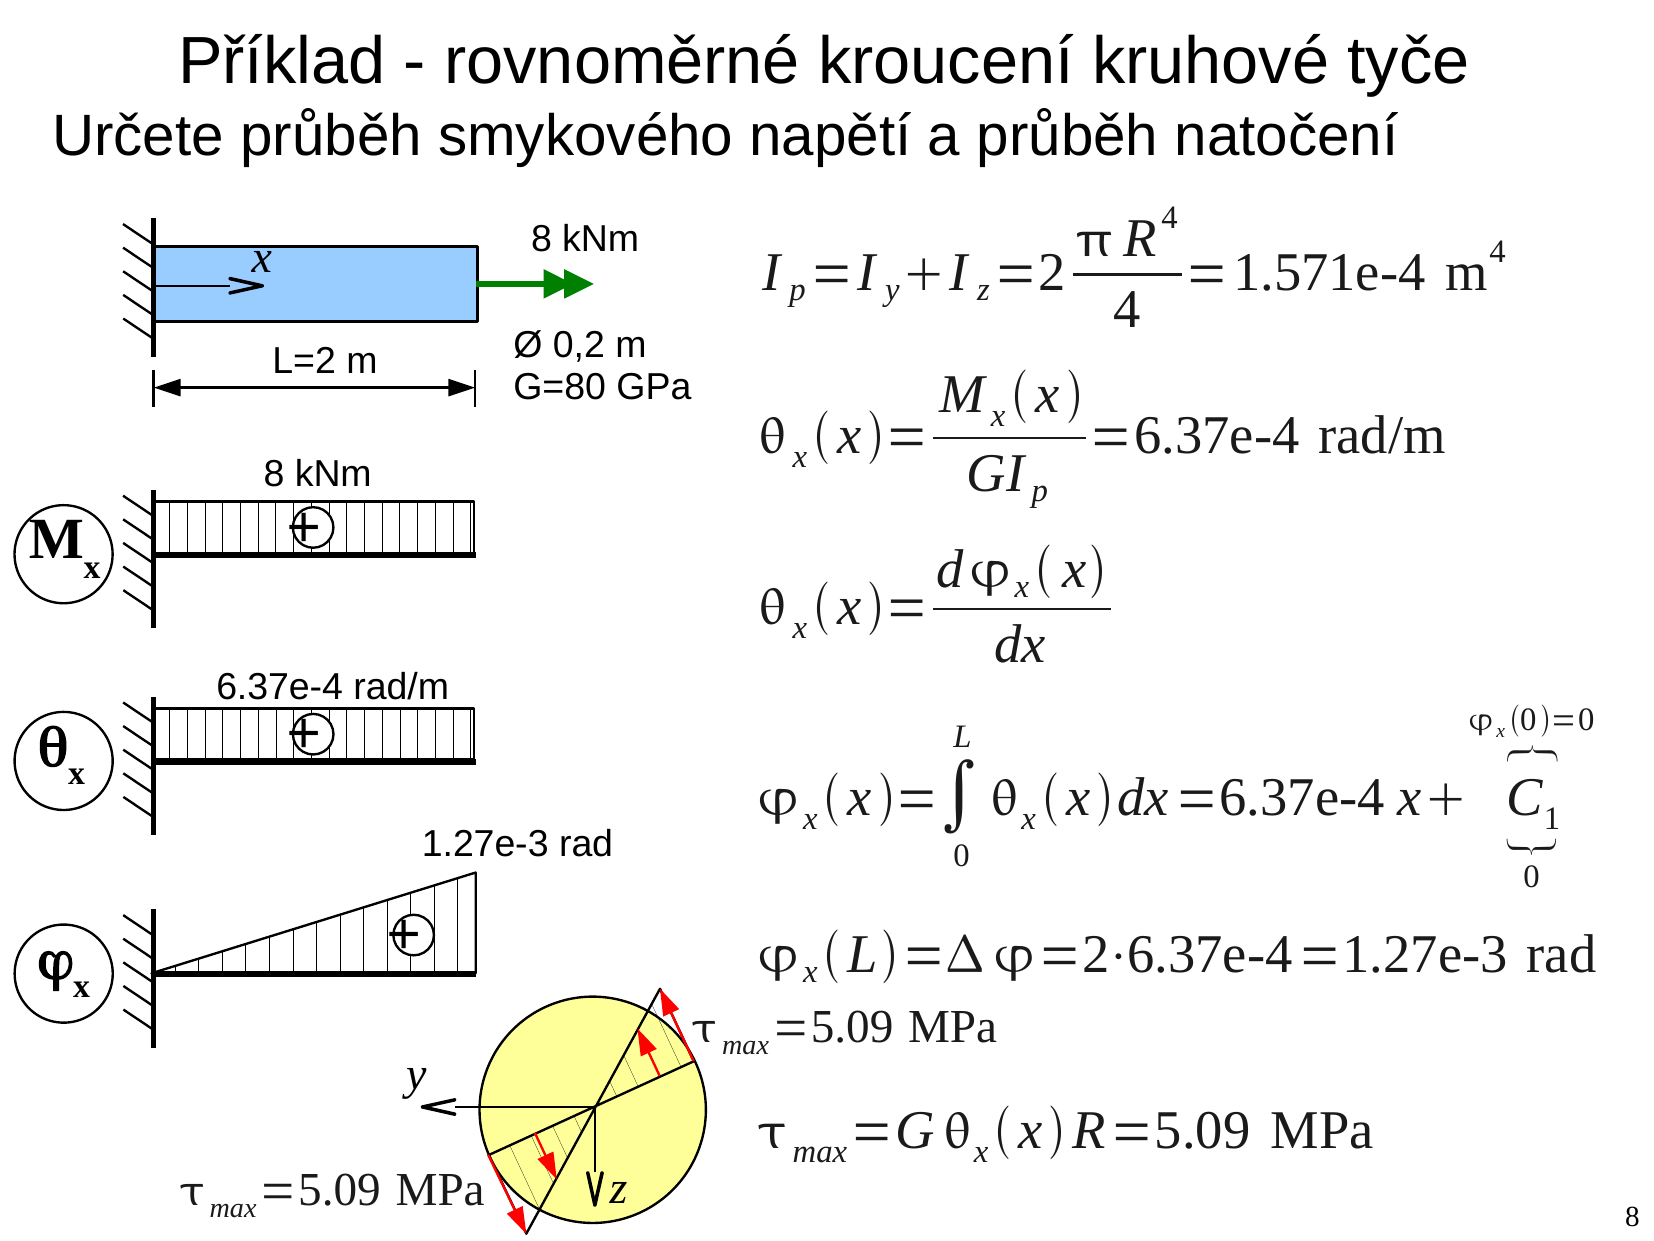

# Příklad - rovnoměrné kroucení kruhové tyče
Určete průběh smykového napětí a průběh natočení
8 kNm
x
Ø 0,2 m
G=80 GPa
L=2 m
8 kNm
+
Mx
6.37e-4 rad/m
+
qx
1.27e-3 rad
+
jx
y
z
8